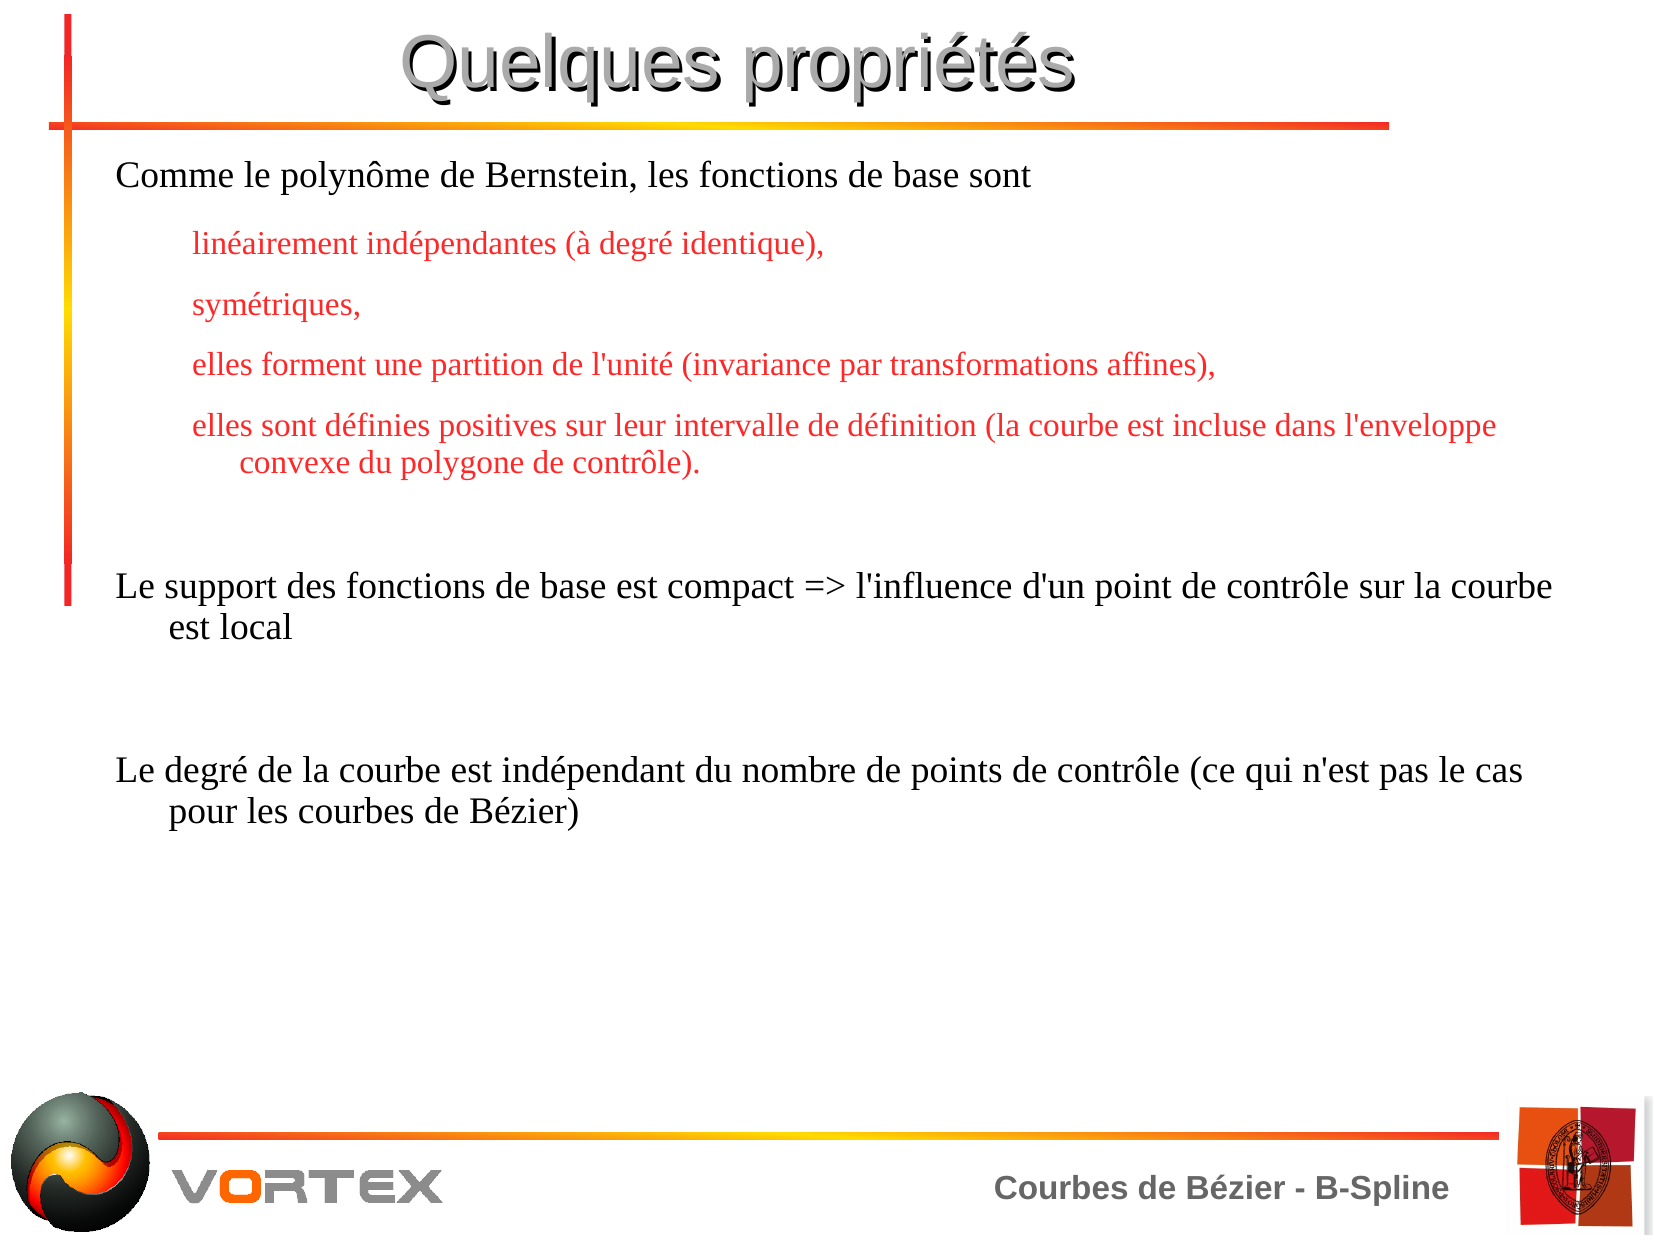

# Quelques propriétés
Comme le polynôme de Bernstein, les fonctions de base sont
linéairement indépendantes (à degré identique),
symétriques,
elles forment une partition de l'unité (invariance par transformations affines),
elles sont définies positives sur leur intervalle de définition (la courbe est incluse dans l'enveloppe convexe du polygone de contrôle).
Le support des fonctions de base est compact => l'influence d'un point de contrôle sur la courbe est local
Le degré de la courbe est indépendant du nombre de points de contrôle (ce qui n'est pas le cas pour les courbes de Bézier)